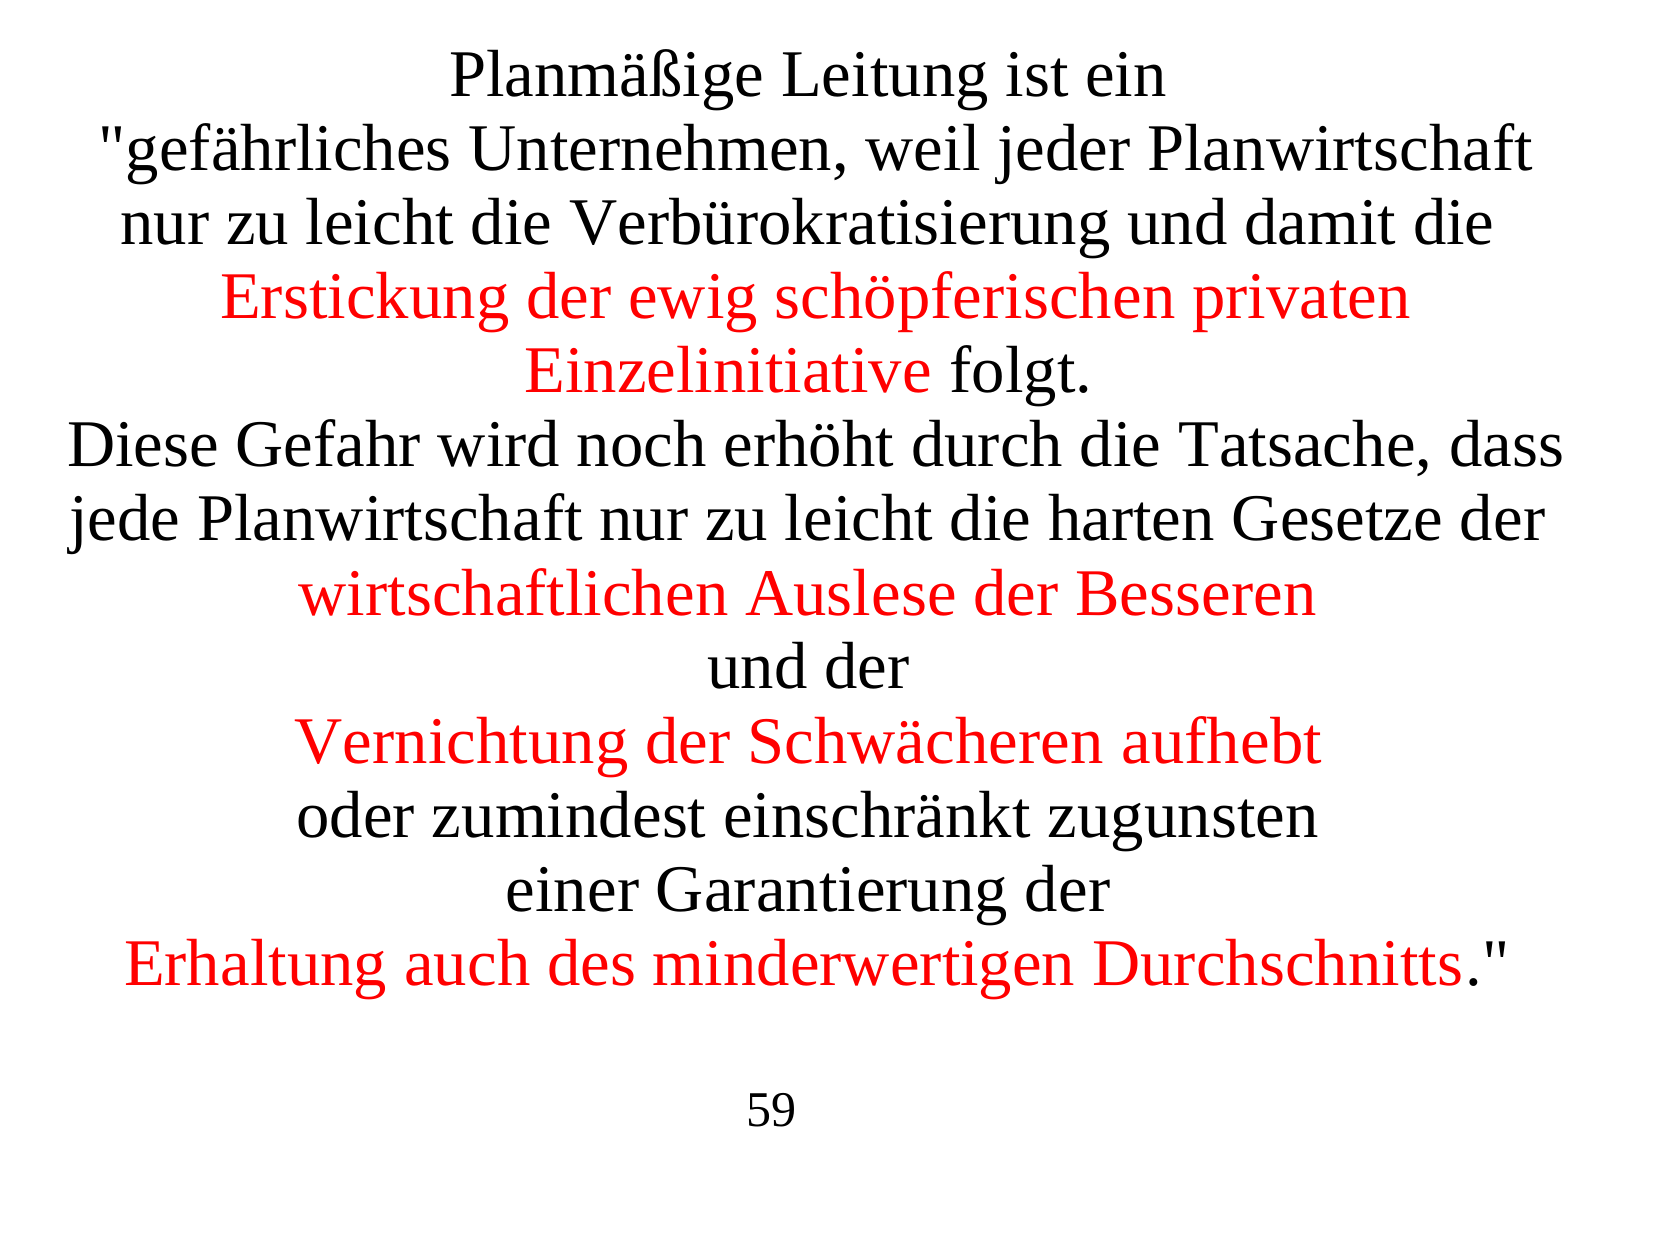

Planmäßige Leitung ist ein
"gefährliches Unternehmen, weil jeder Planwirtschaft nur zu leicht die Verbürokratisierung und damit die
Erstickung der ewig schöpferischen privaten Einzelinitiative folgt.
Diese Gefahr wird noch erhöht durch die Tatsache, dass jede Planwirtschaft nur zu leicht die harten Gesetze der
wirtschaftlichen Auslese der Besseren
und der
Vernichtung der Schwächeren aufhebt
oder zumindest einschränkt zugunsten
einer Garantierung der
Erhaltung auch des minderwertigen Durchschnitts."